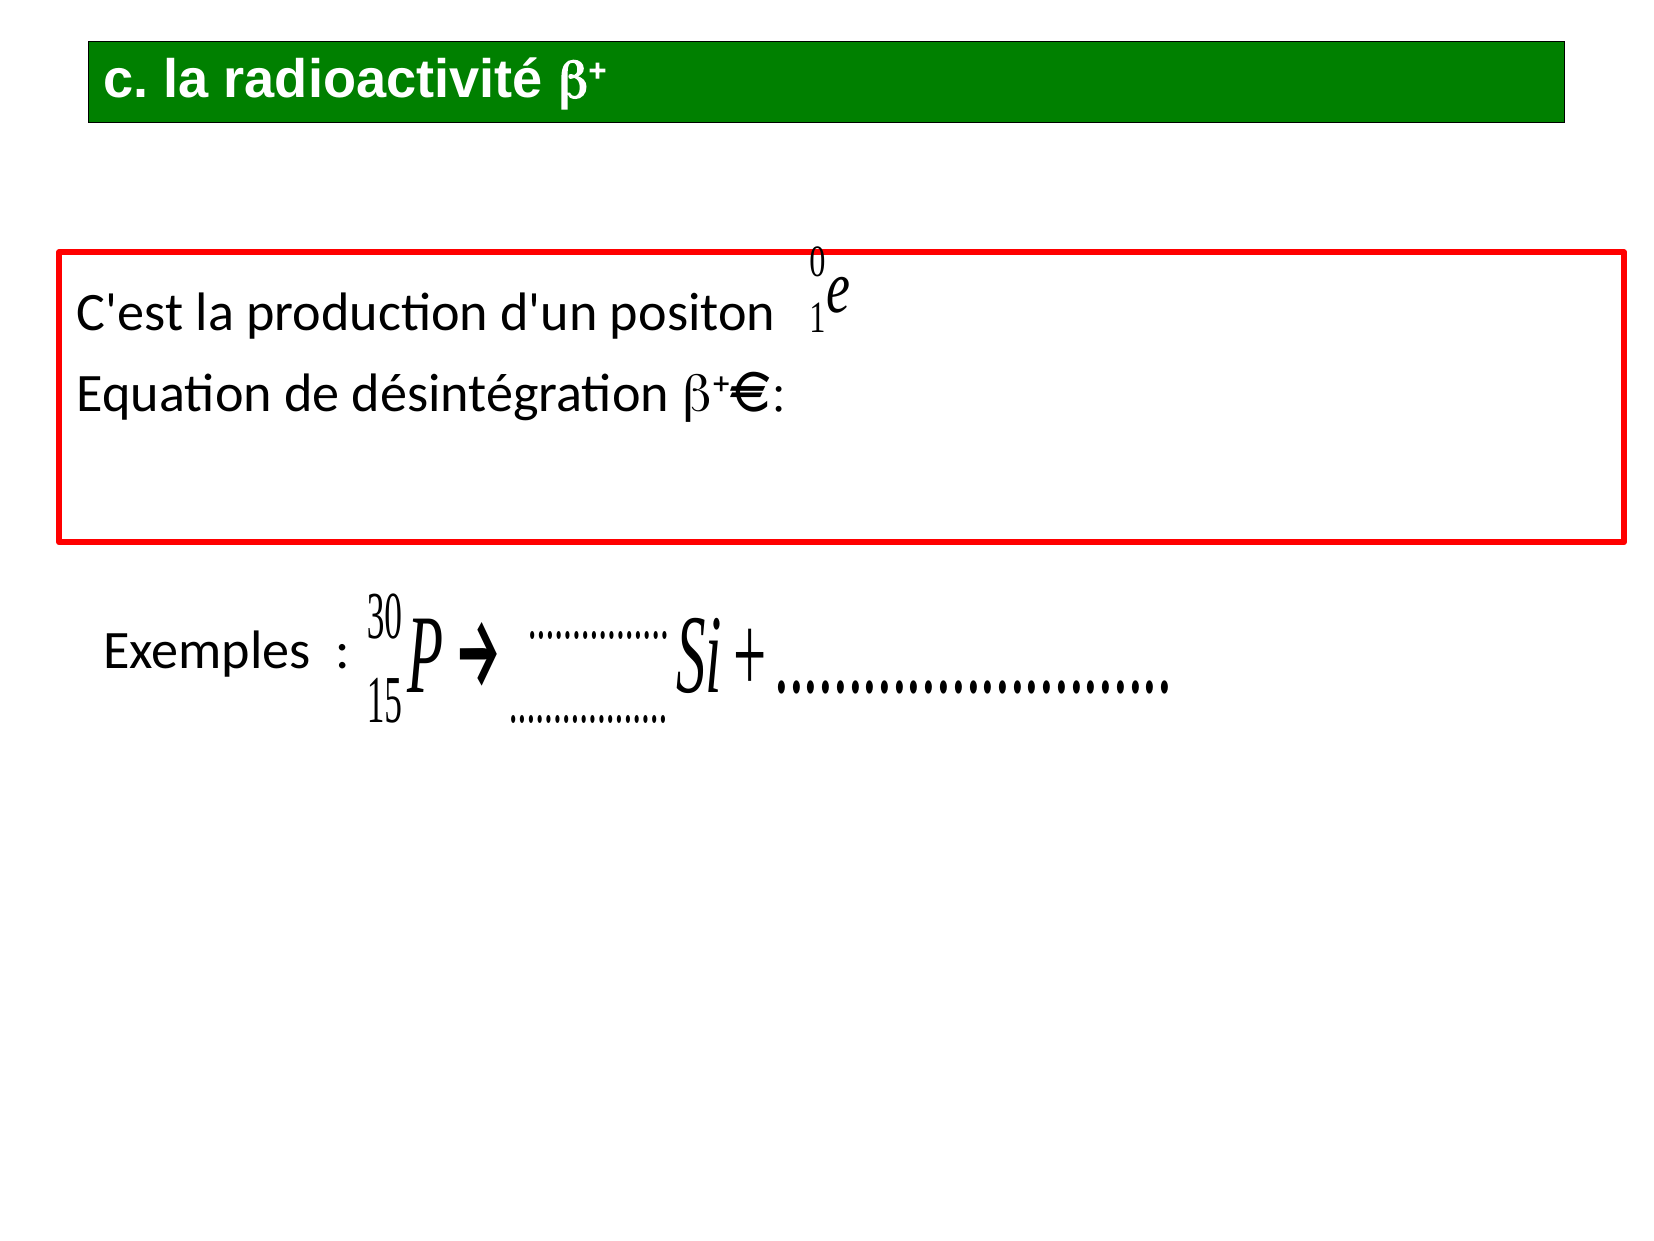

c. la radioactivité b+
C'est la production d'un positon
Equation de désintégration b+ :
Exemples  :